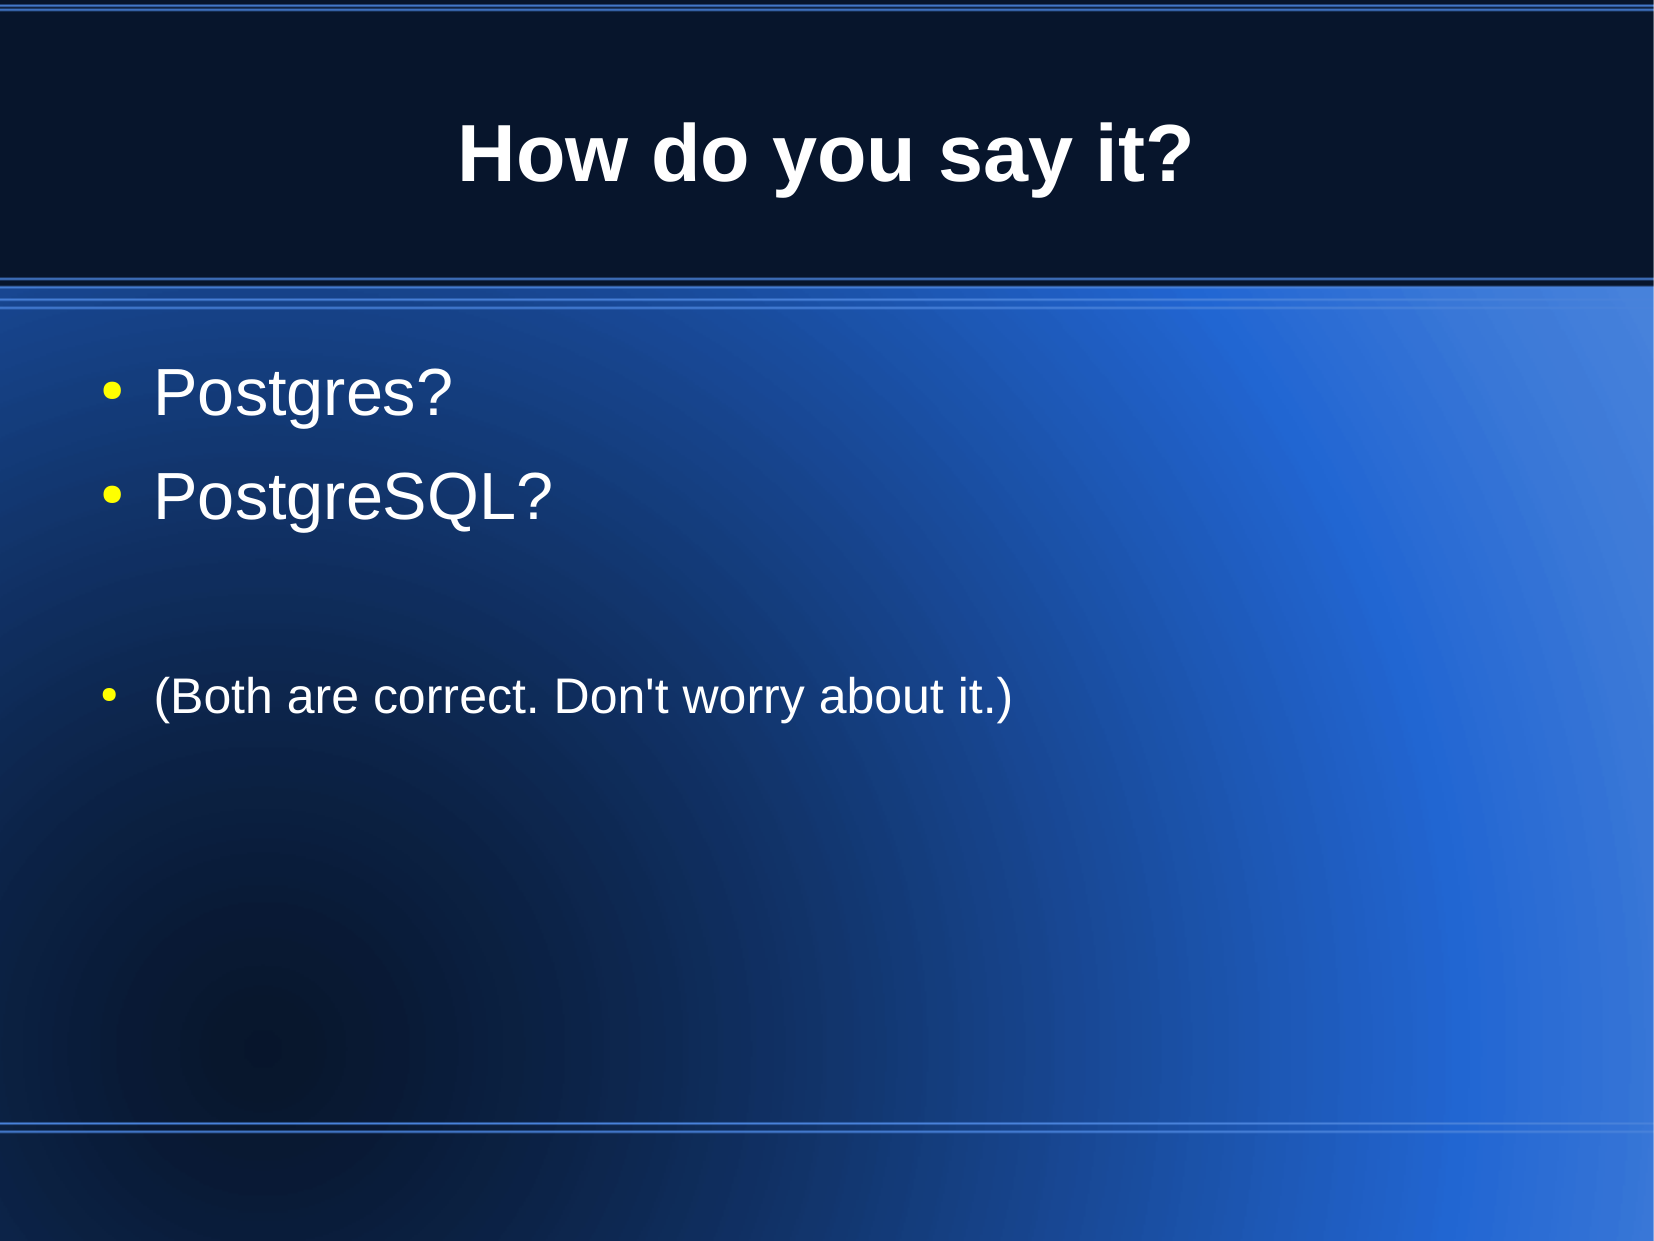

# How do you say it?
Postgres?
PostgreSQL?
(Both are correct. Don't worry about it.)